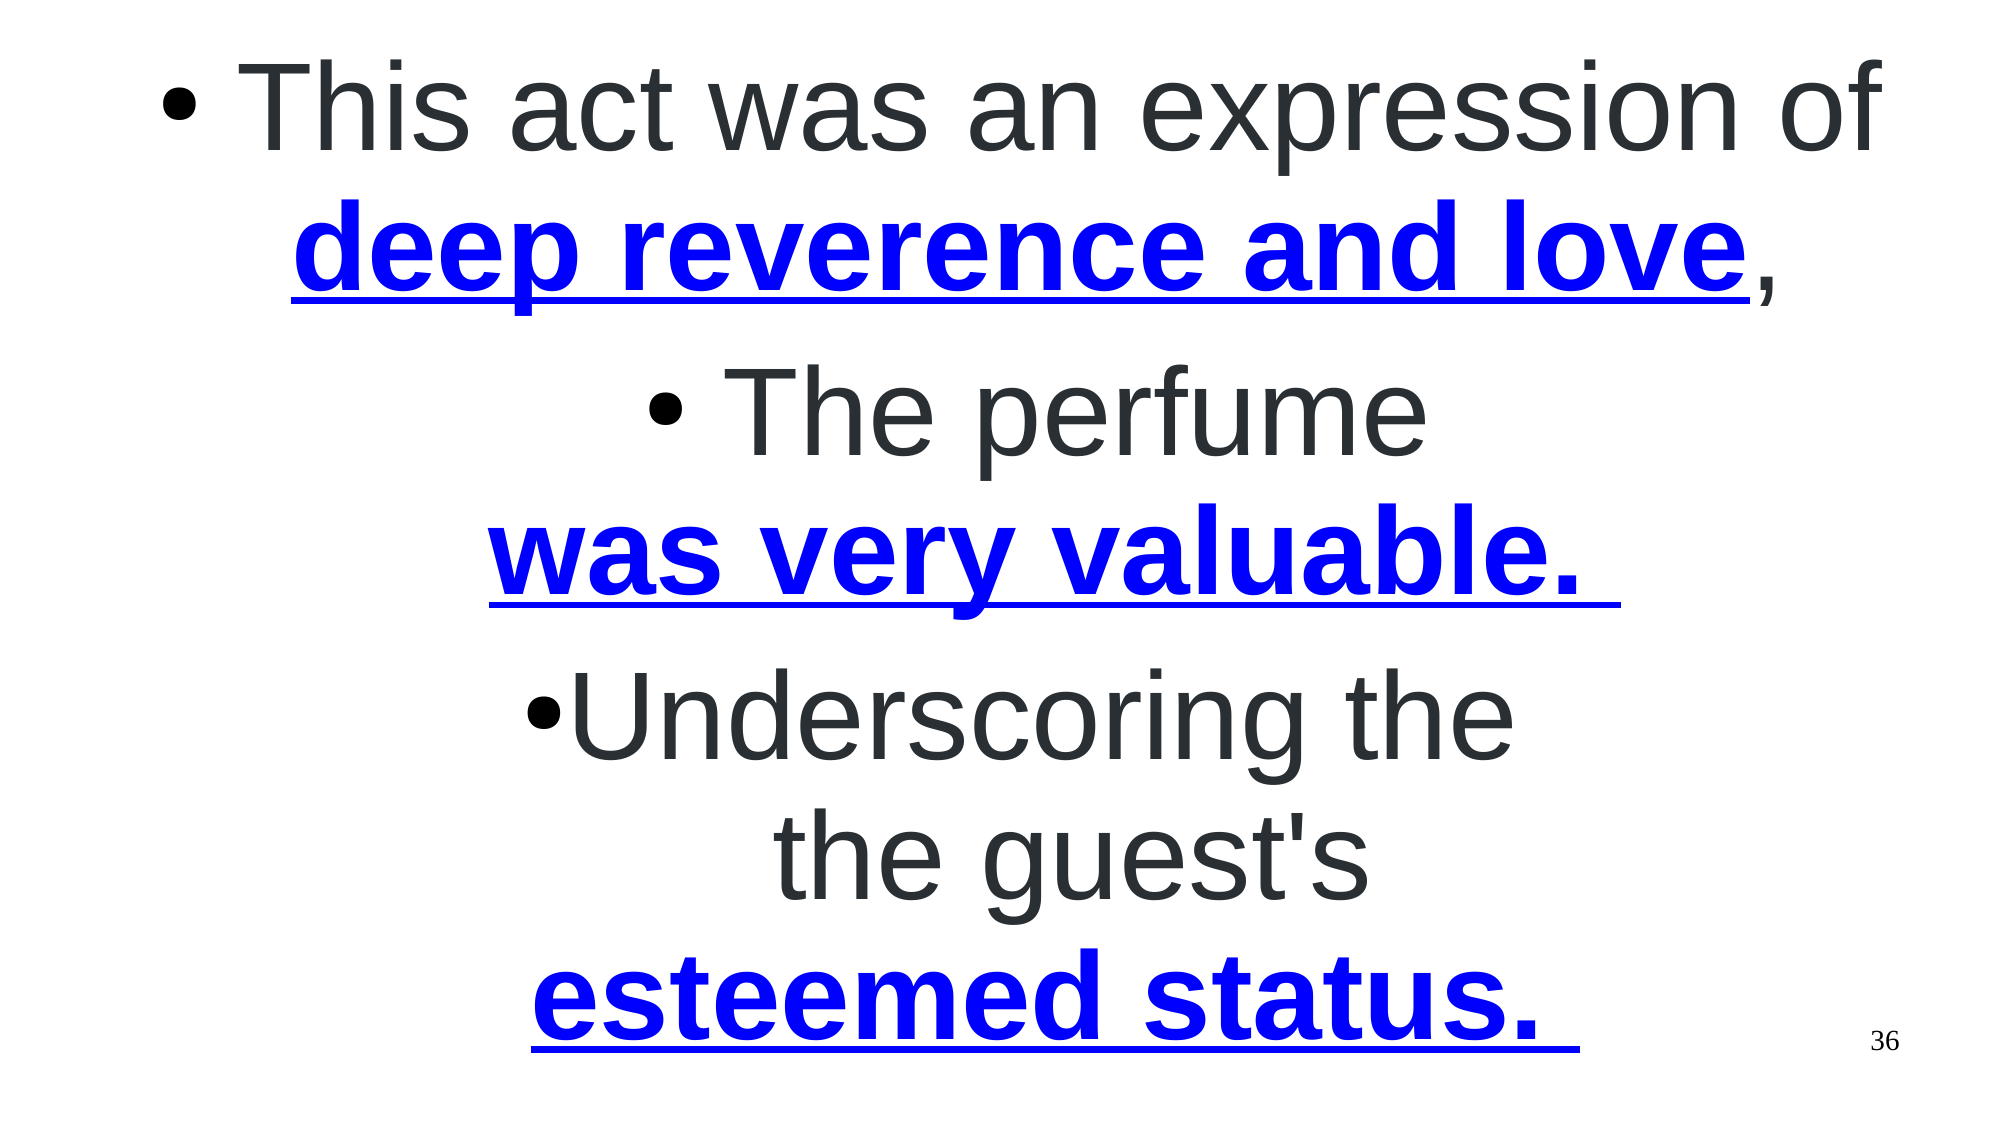

# This act was an expression of deep reverence and love,
 The perfume
was very valuable.
Underscoring the
 the guest's
esteemed status.
36